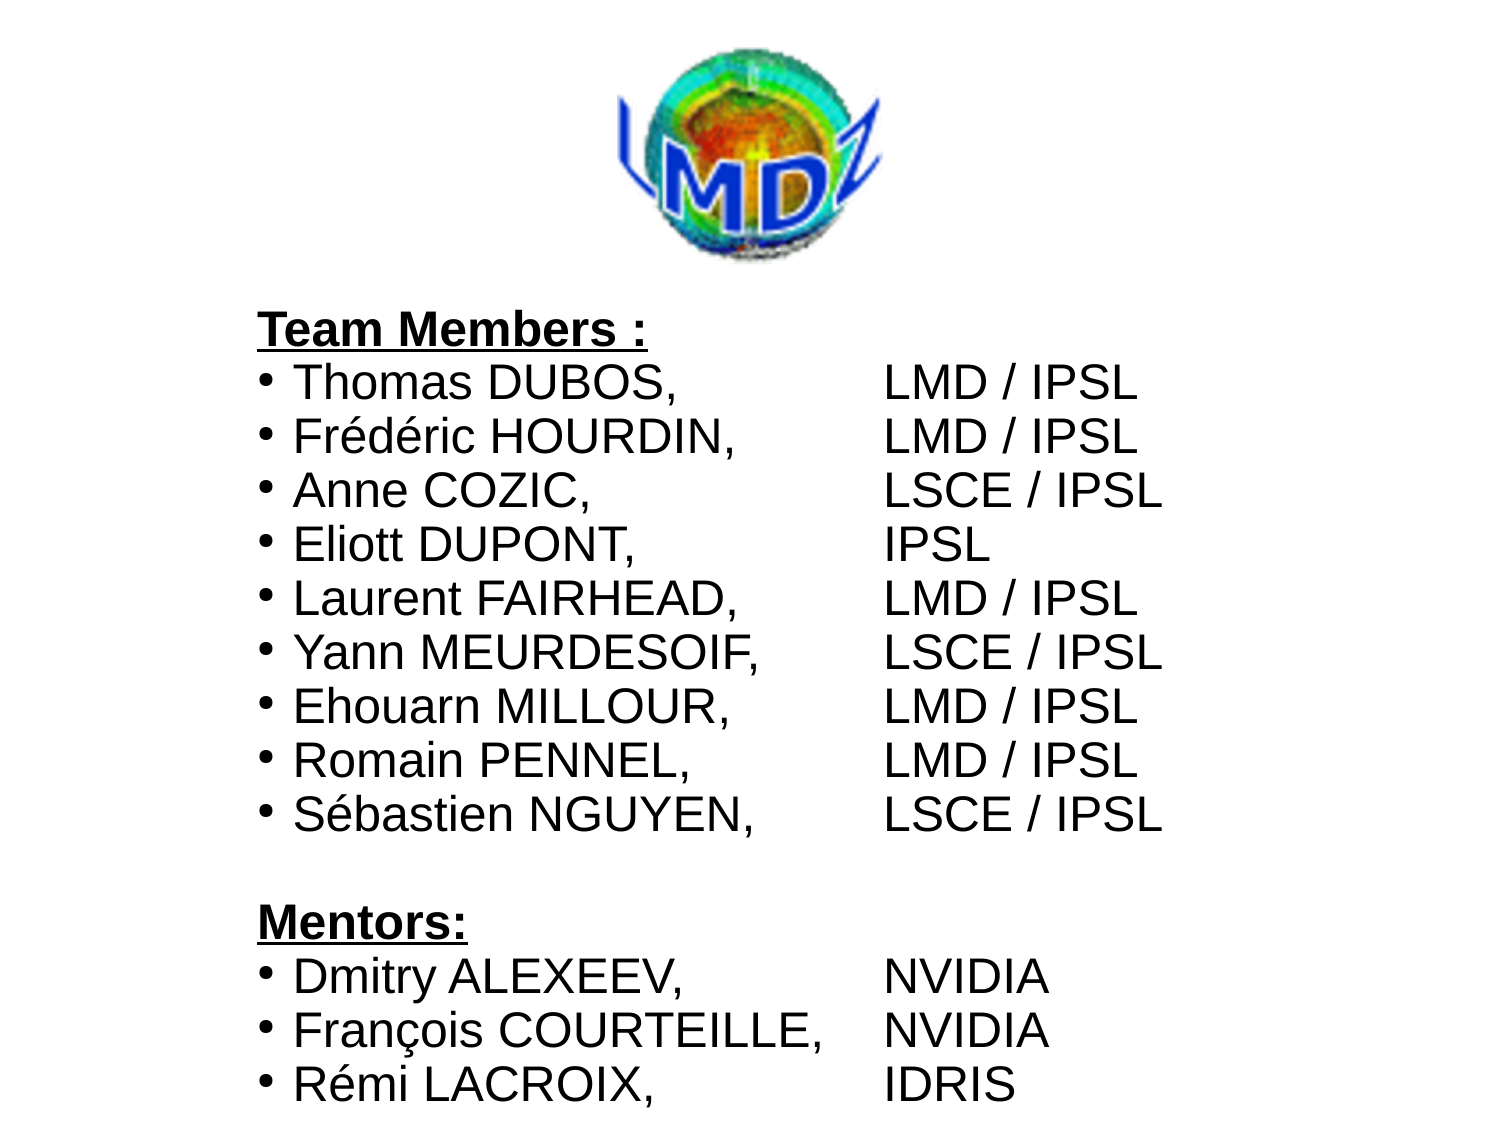

# Team Members :
Thomas DUBOS, 			LMD / IPSL
Frédéric HOURDIN, 		LMD / IPSL
Anne COZIC, 				LSCE / IPSL
Eliott DUPONT, 				IPSL
Laurent FAIRHEAD, 		LMD / IPSL
Yann MEURDESOIF, 		LSCE / IPSL
Ehouarn MILLOUR, 		LMD / IPSL
Romain PENNEL, 			LMD / IPSL
Sébastien NGUYEN, 		LSCE / IPSL
Mentors:
Dmitry ALEXEEV, 			NVIDIA
François COURTEILLE, 	NVIDIA
Rémi LACROIX, 			IDRIS